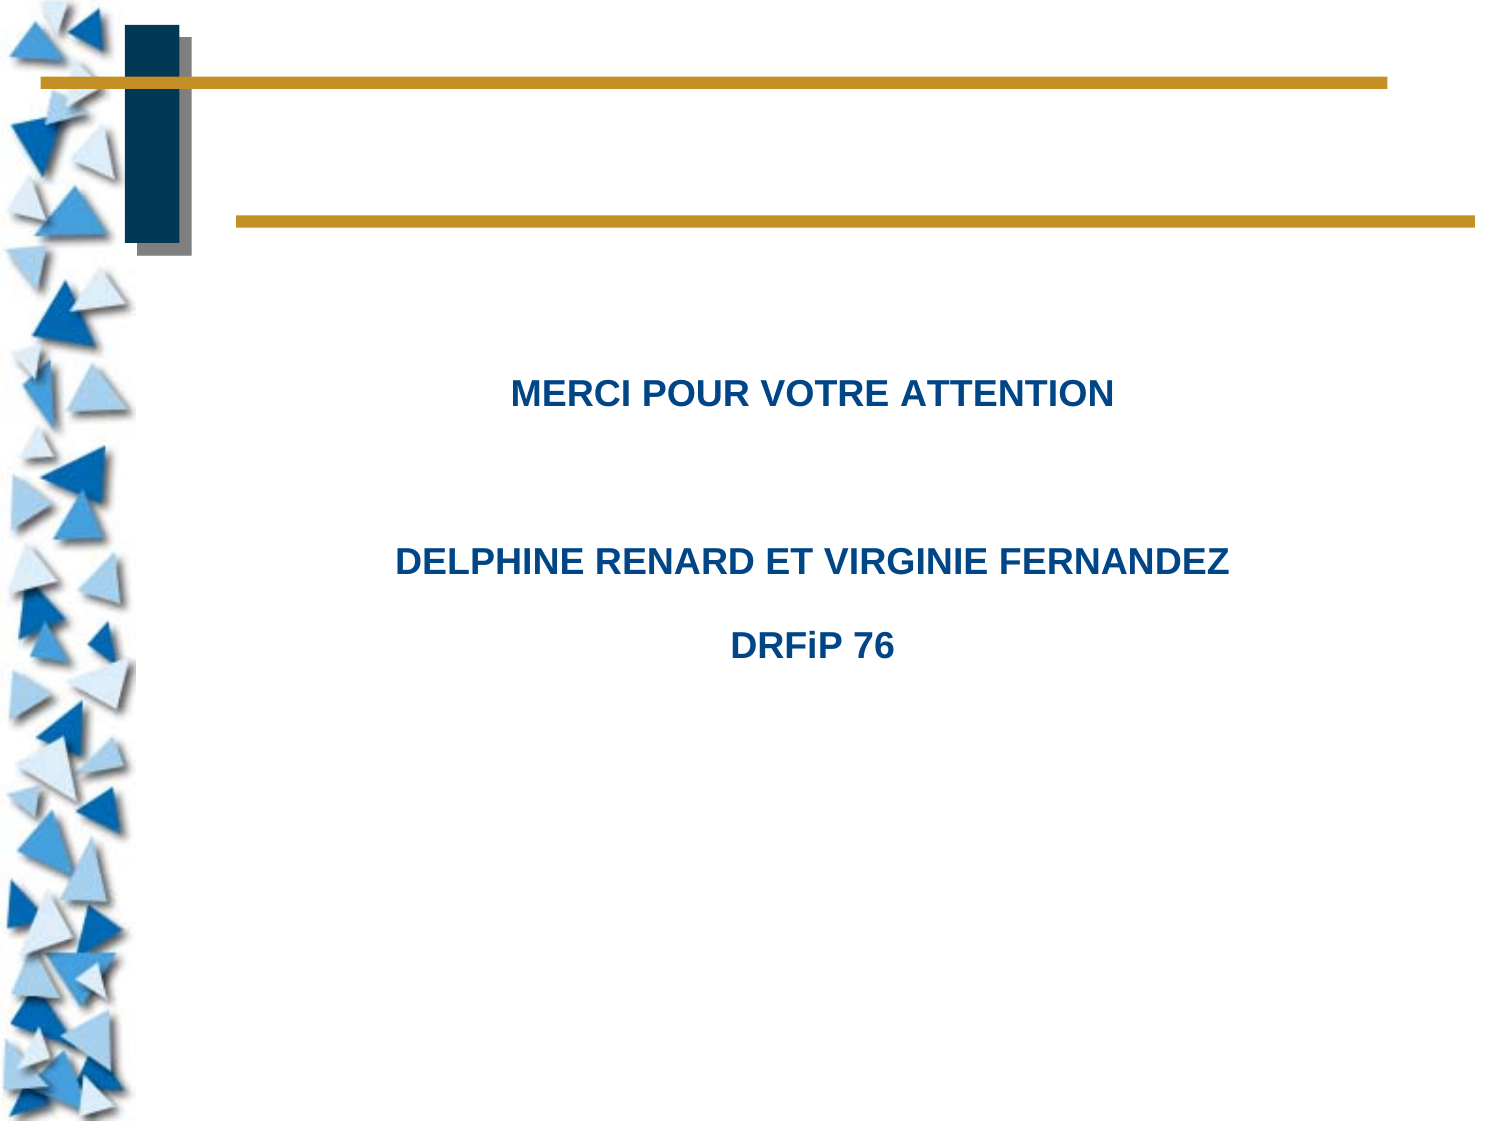

#
MERCI POUR VOTRE ATTENTION
DELPHINE RENARD ET VIRGINIE FERNANDEZ
DRFiP 76
 32